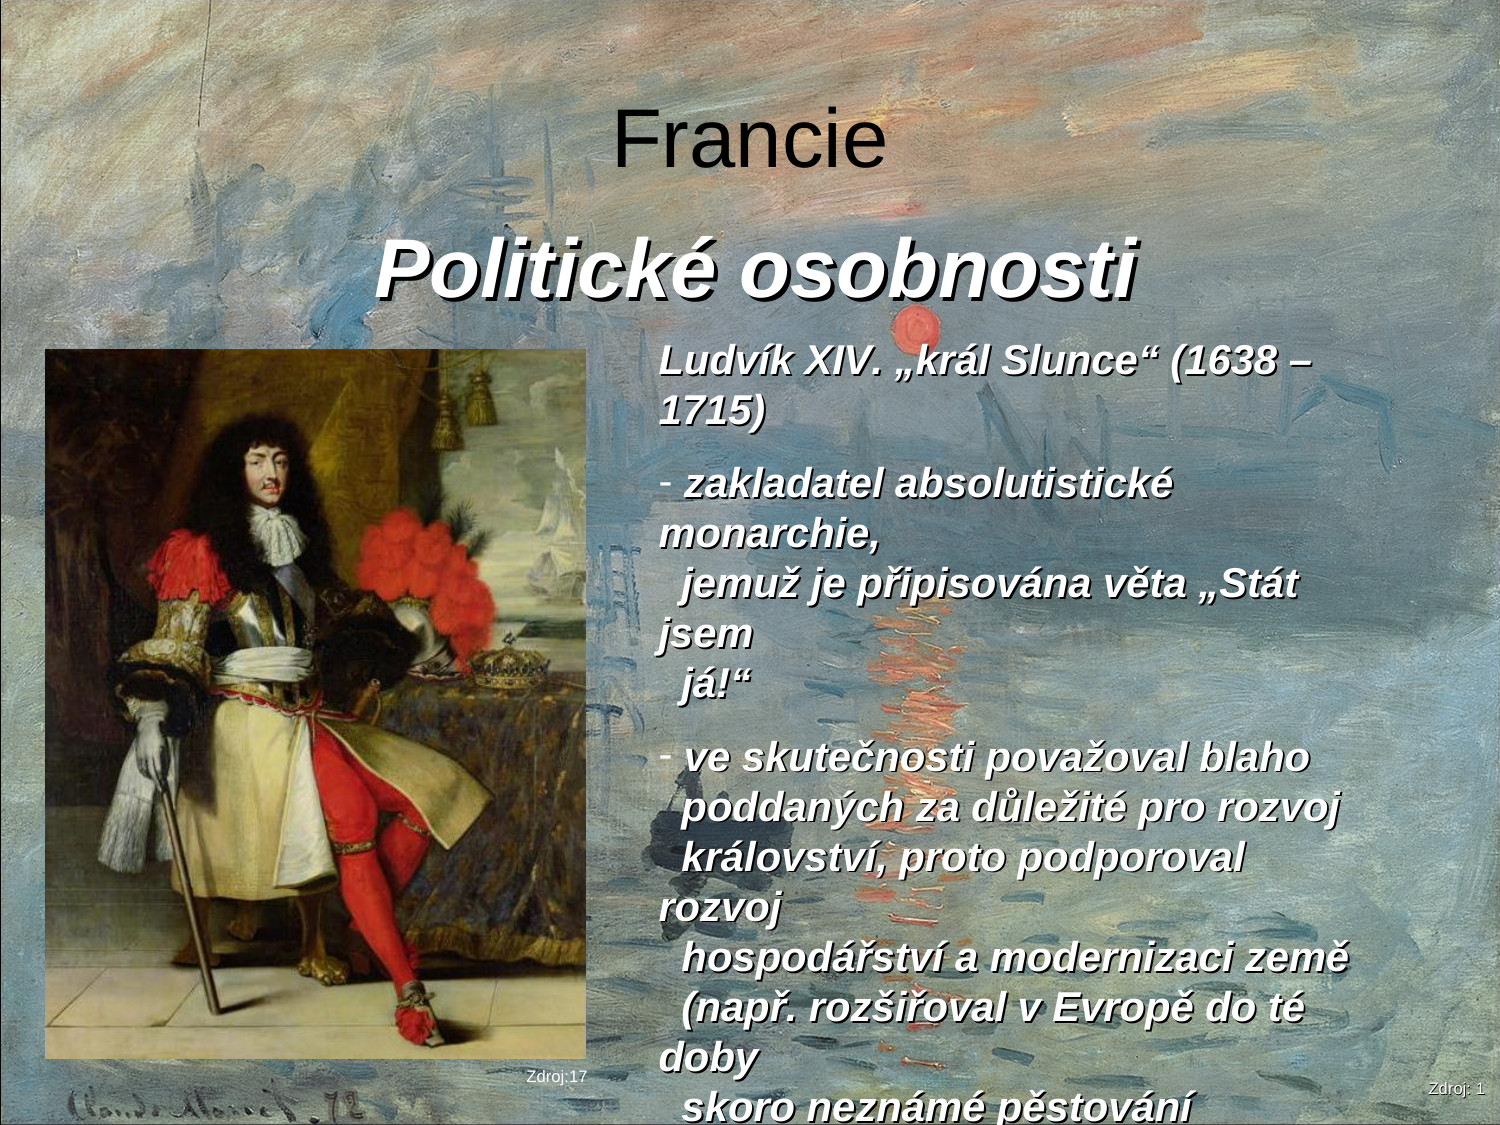

# Francie
Politické osobnosti
Ludvík XIV. „král Slunce“ (1638 – 1715)
 zakladatel absolutistické monarchie,
 jemuž je připisována věta „Stát jsem
 já!“
 ve skutečnosti považoval blaho
 poddaných za důležité pro rozvoj
 království, proto podporoval rozvoj
 hospodářství a modernizaci země
 (např. rozšiřoval v Evropě do té doby
 skoro neznámé pěstování brambor)
 na sklonku své vlády se tajně oženil
 se svou milenkou, madame de
 Maintenon, toto manželství mu
 umožňovalo žít život obyčejného
 pařížského měšťana, byť skrytě
Zdroj:17
Zdroj: 1